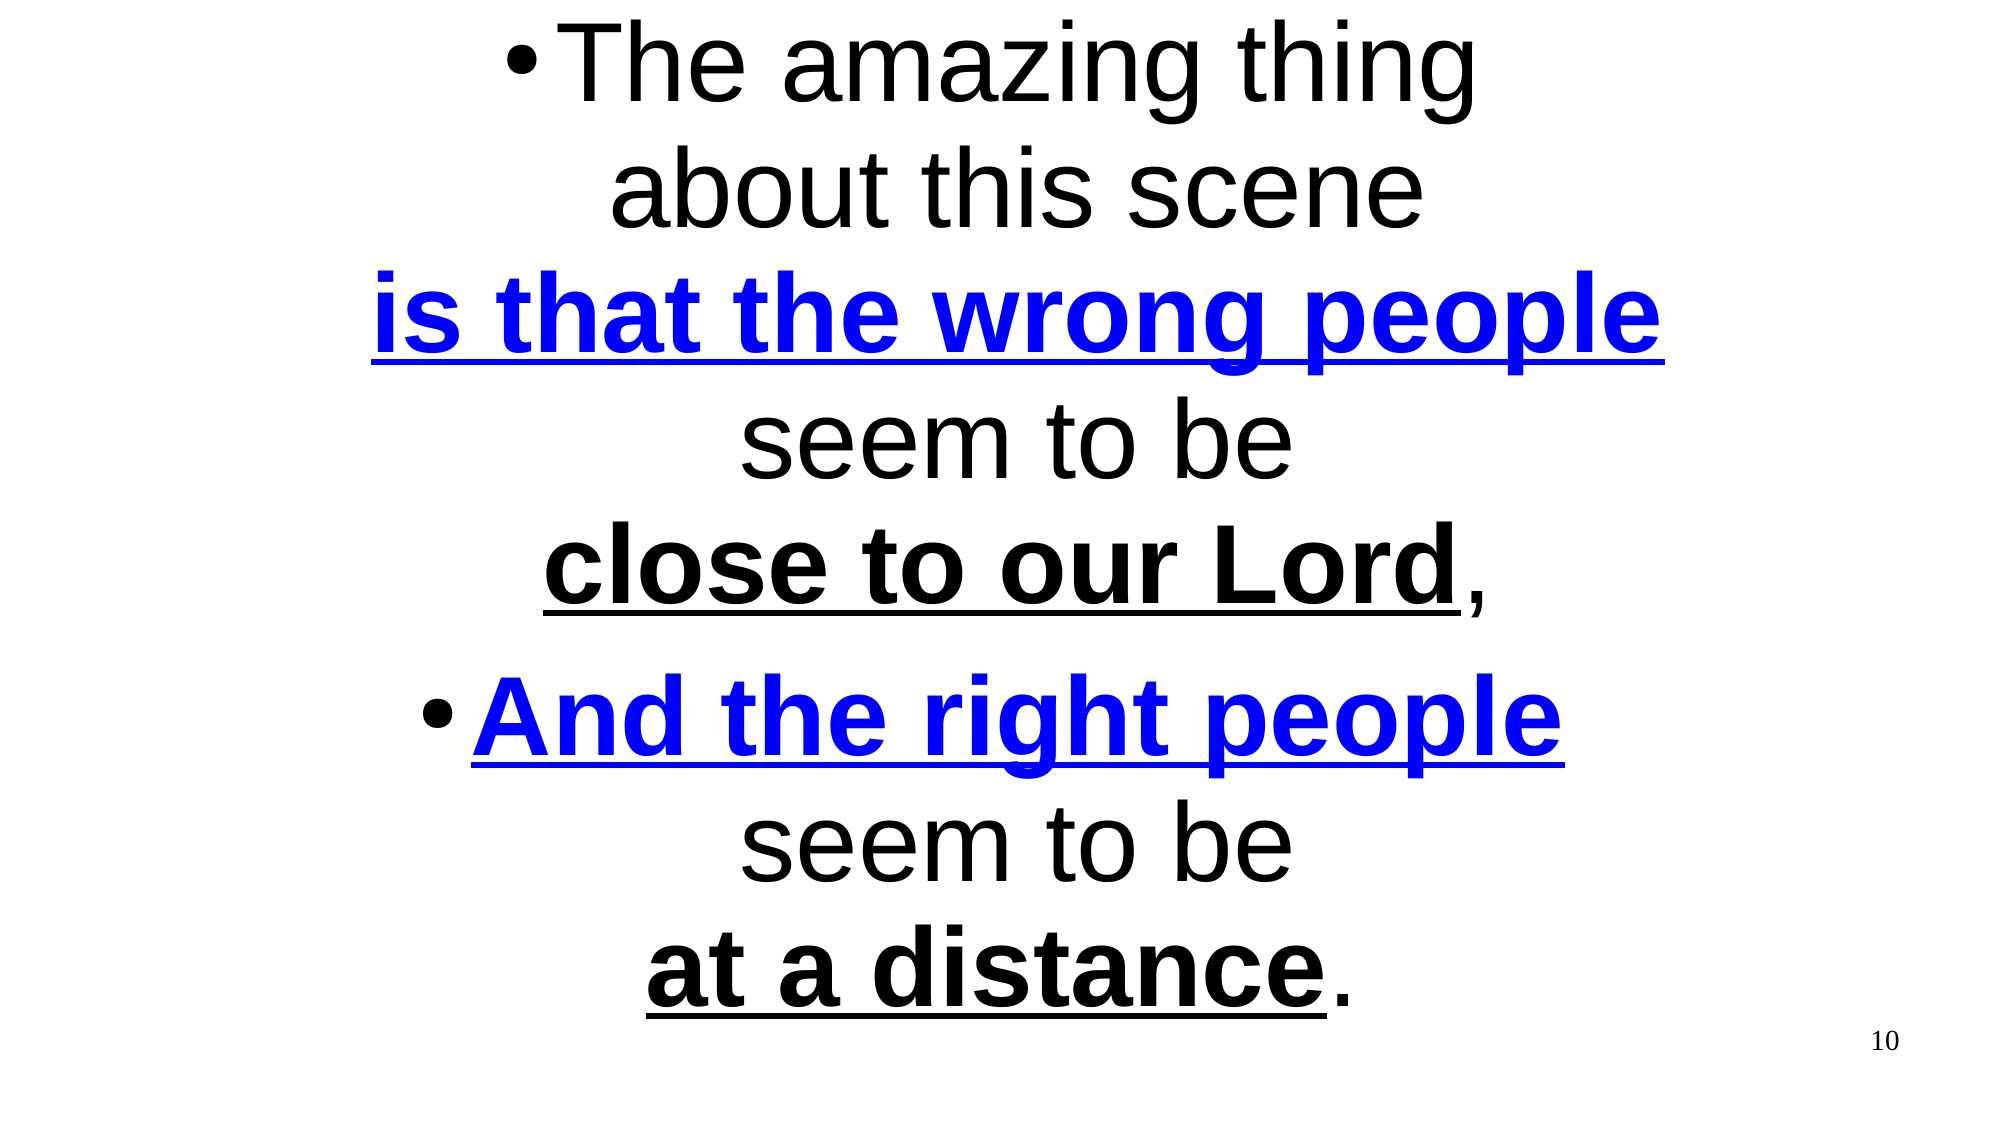

# The amazing thing about this scene is that the wrong people seem to be close to our Lord,
And the right people
seem to be
at a distance.
10